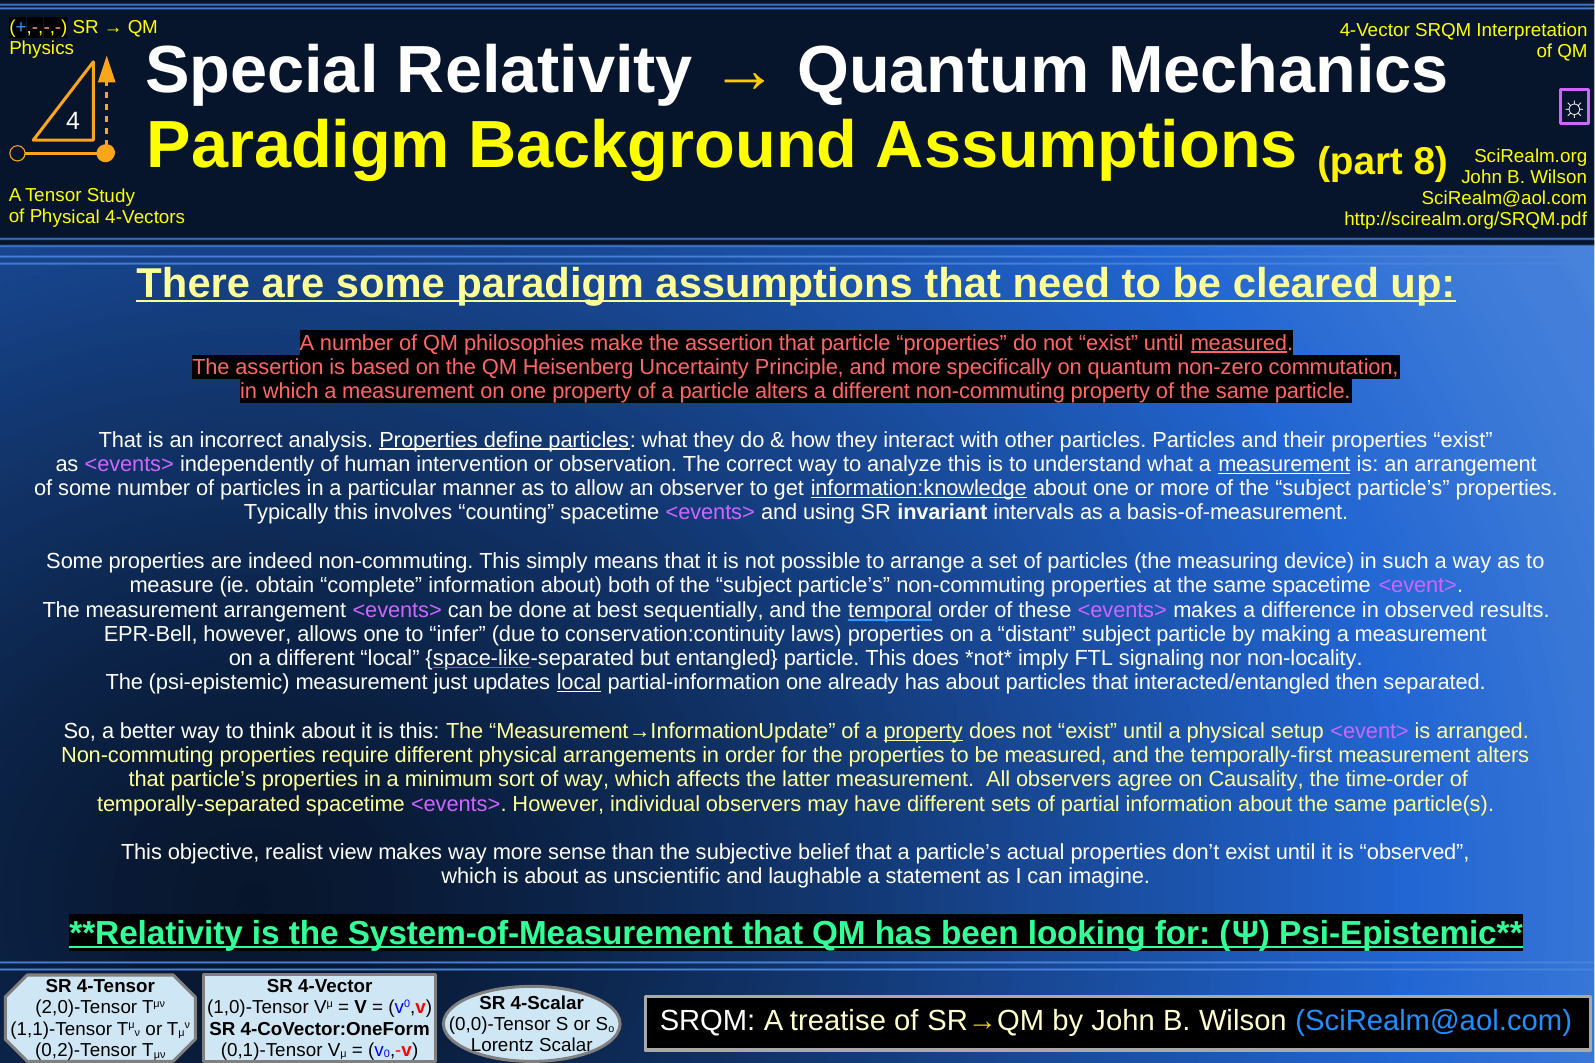

(+,-,-,-) SR → QM
Physics
A Tensor Study
of Physical 4-Vectors
4-Vector SRQM Interpretation
of QM
SciRealm.org
John B. Wilson
SciRealm@aol.com
http://scirealm.org/SRQM.pdf
# Special Relativity → Quantum Mechanics Paradigm Background Assumptions (part 8)
4
☼
There are some paradigm assumptions that need to be cleared up:
A number of QM philosophies make the assertion that particle “properties” do not “exist” until measured.
The assertion is based on the QM Heisenberg Uncertainty Principle, and more specifically on quantum non-zero commutation,
in which a measurement on one property of a particle alters a different non-commuting property of the same particle.
That is an incorrect analysis. Properties define particles: what they do & how they interact with other particles. Particles and their properties “exist”
as <events> independently of human intervention or observation. The correct way to analyze this is to understand what a measurement is: an arrangement
of some number of particles in a particular manner as to allow an observer to get information:knowledge about one or more of the “subject particle’s” properties.
Typically this involves “counting” spacetime <events> and using SR invariant intervals as a basis-of-measurement.
Some properties are indeed non-commuting. This simply means that it is not possible to arrange a set of particles (the measuring device) in such a way as to measure (ie. obtain “complete” information about) both of the “subject particle’s” non-commuting properties at the same spacetime <event>.
The measurement arrangement <events> can be done at best sequentially, and the temporal order of these <events> makes a difference in observed results. EPR-Bell, however, allows one to “infer” (due to conservation:continuity laws) properties on a “distant” subject particle by making a measurement
on a different “local” {space-like-separated but entangled} particle. This does *not* imply FTL signaling nor non-locality.
The (psi-epistemic) measurement just updates local partial-information one already has about particles that interacted/entangled then separated.
So, a better way to think about it is this: The “Measurement→InformationUpdate” of a property does not “exist” until a physical setup <event> is arranged.
Non-commuting properties require different physical arrangements in order for the properties to be measured, and the temporally-first measurement alters
 that particle’s properties in a minimum sort of way, which affects the latter measurement. All observers agree on Causality, the time-order of
temporally-separated spacetime <events>. However, individual observers may have different sets of partial information about the same particle(s).
This objective, realist view makes way more sense than the subjective belief that a particle’s actual properties don’t exist until it is “observed”,
which is about as unscientific and laughable a statement as I can imagine.
**Relativity is the System-of-Measurement that QM has been looking for: (Ψ) Psi-Epistemic**
SR 4-Tensor
(2,0)-Tensor Tμν
(1,1)-Tensor Tμν or Tμν
(0,2)-Tensor Tμν
SR 4-Vector
(1,0)-Tensor Vμ = V = (v0,v)
SR 4-CoVector:OneForm
(0,1)-Tensor Vμ = (v0,-v)
SR 4-Scalar
(0,0)-Tensor S or So
Lorentz Scalar
SRQM: A treatise of SR→QM by John B. Wilson (SciRealm@aol.com)